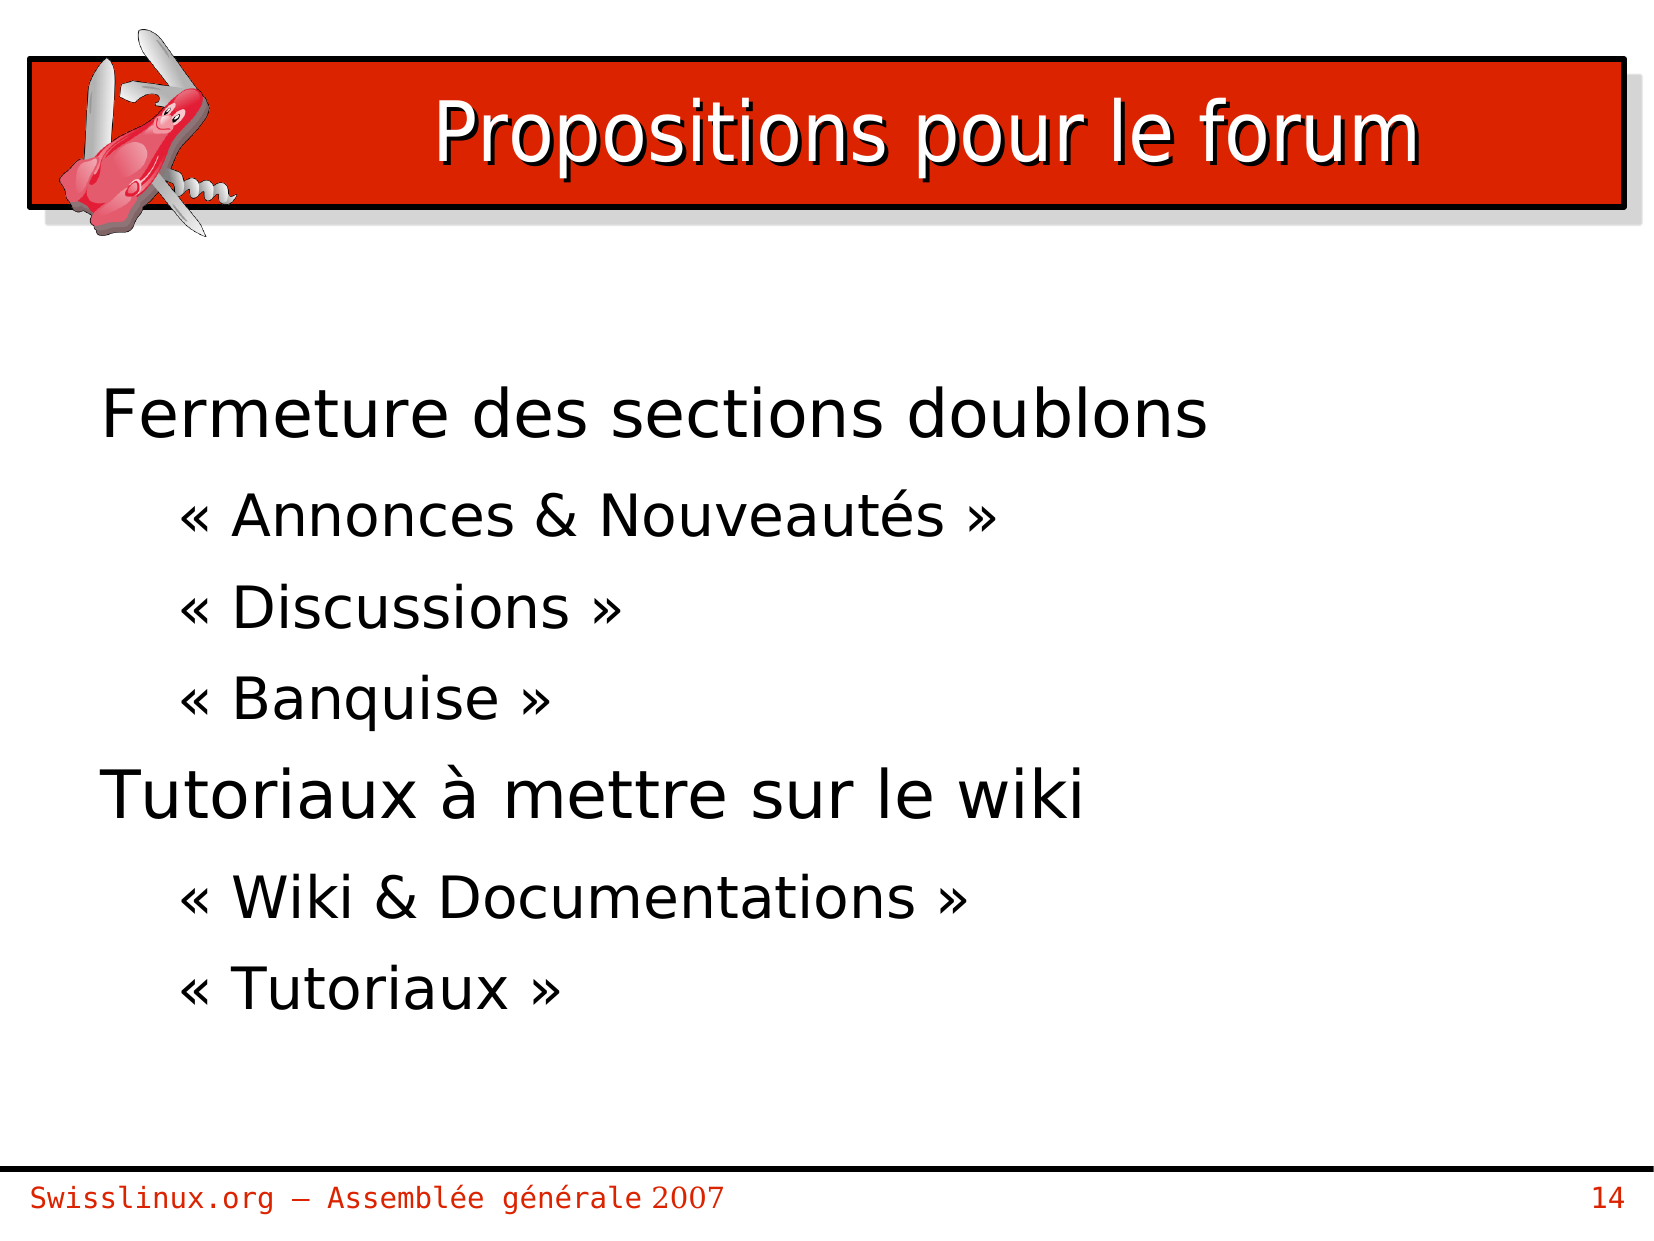

# Propositions pour le forum
Fermeture des sections doublons
« Annonces & Nouveautés »
« Discussions »
« Banquise »
Tutoriaux à mettre sur le wiki
« Wiki & Documentations »
« Tutoriaux »
26 Janvier 2007
14